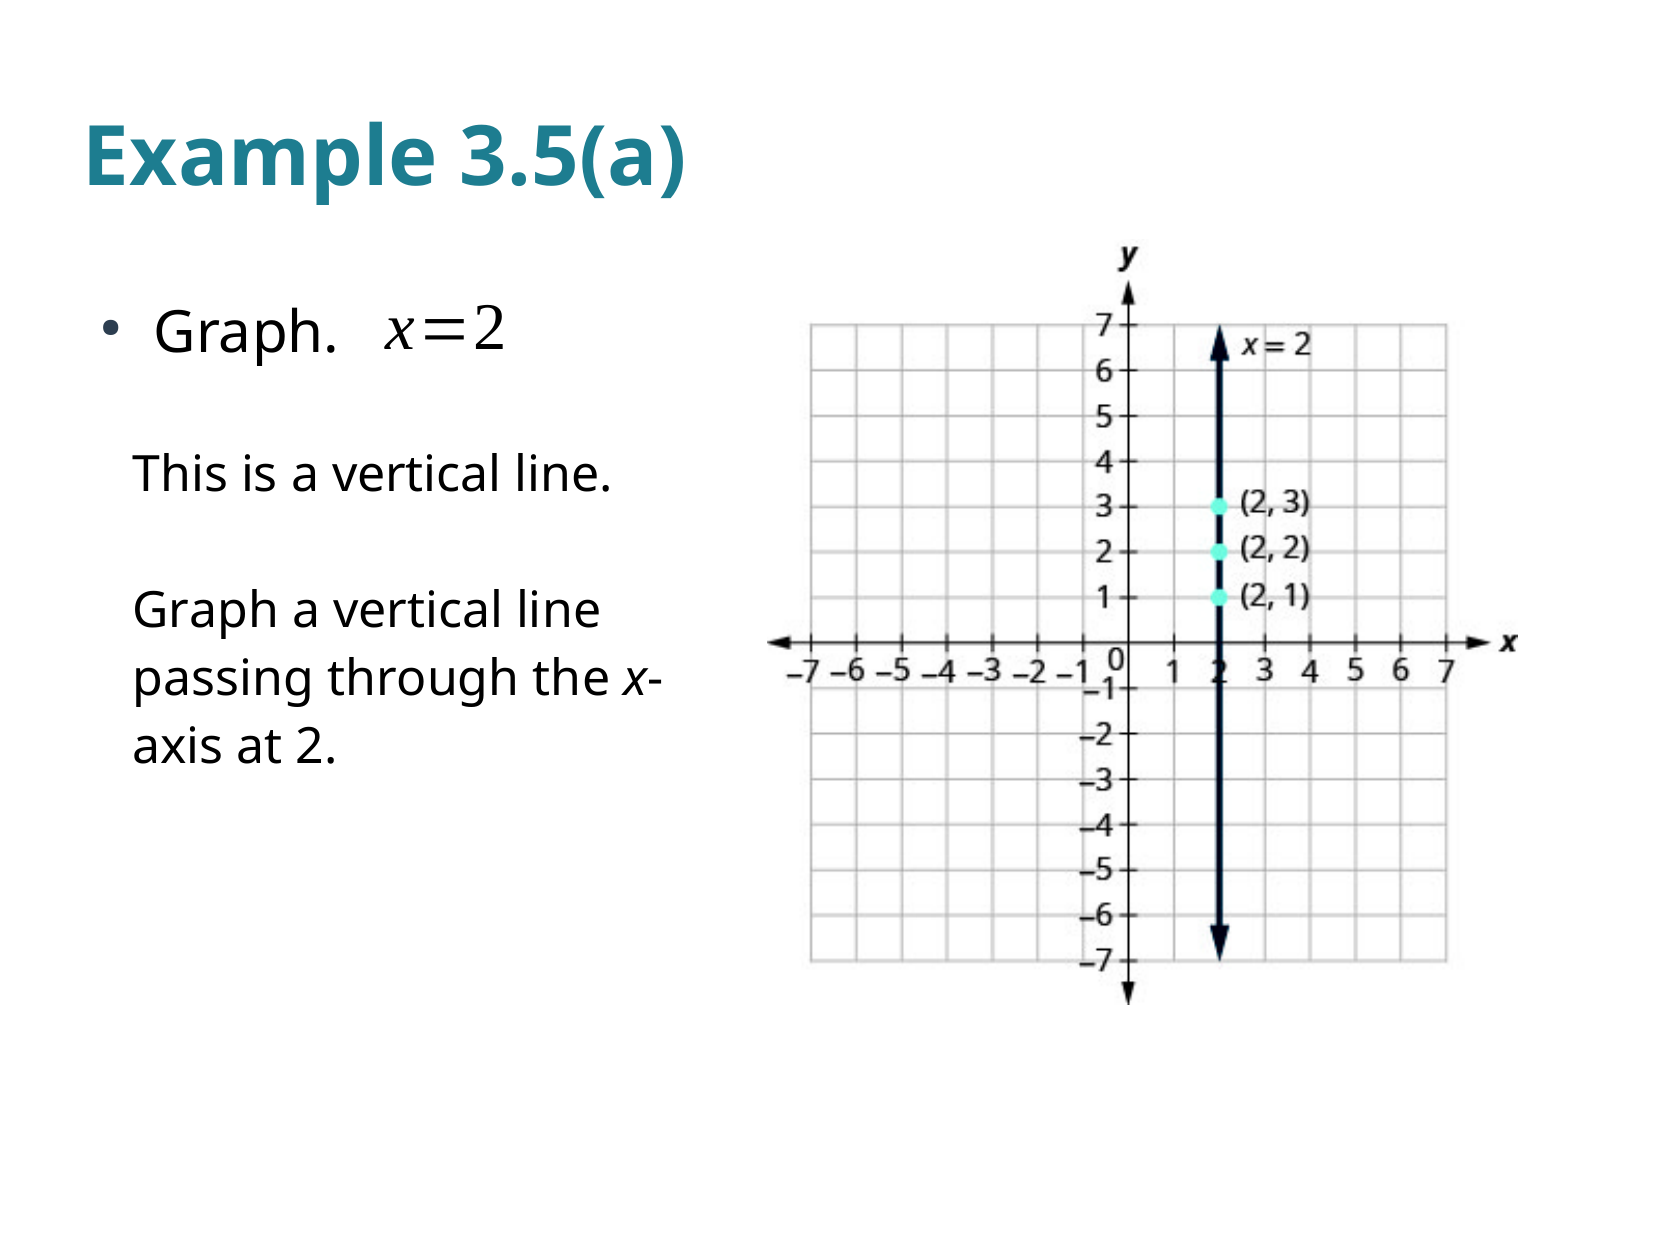

# Example 3.5(a)
Graph.
This is a vertical line.
Graph a vertical line passing through the x-axis at 2.